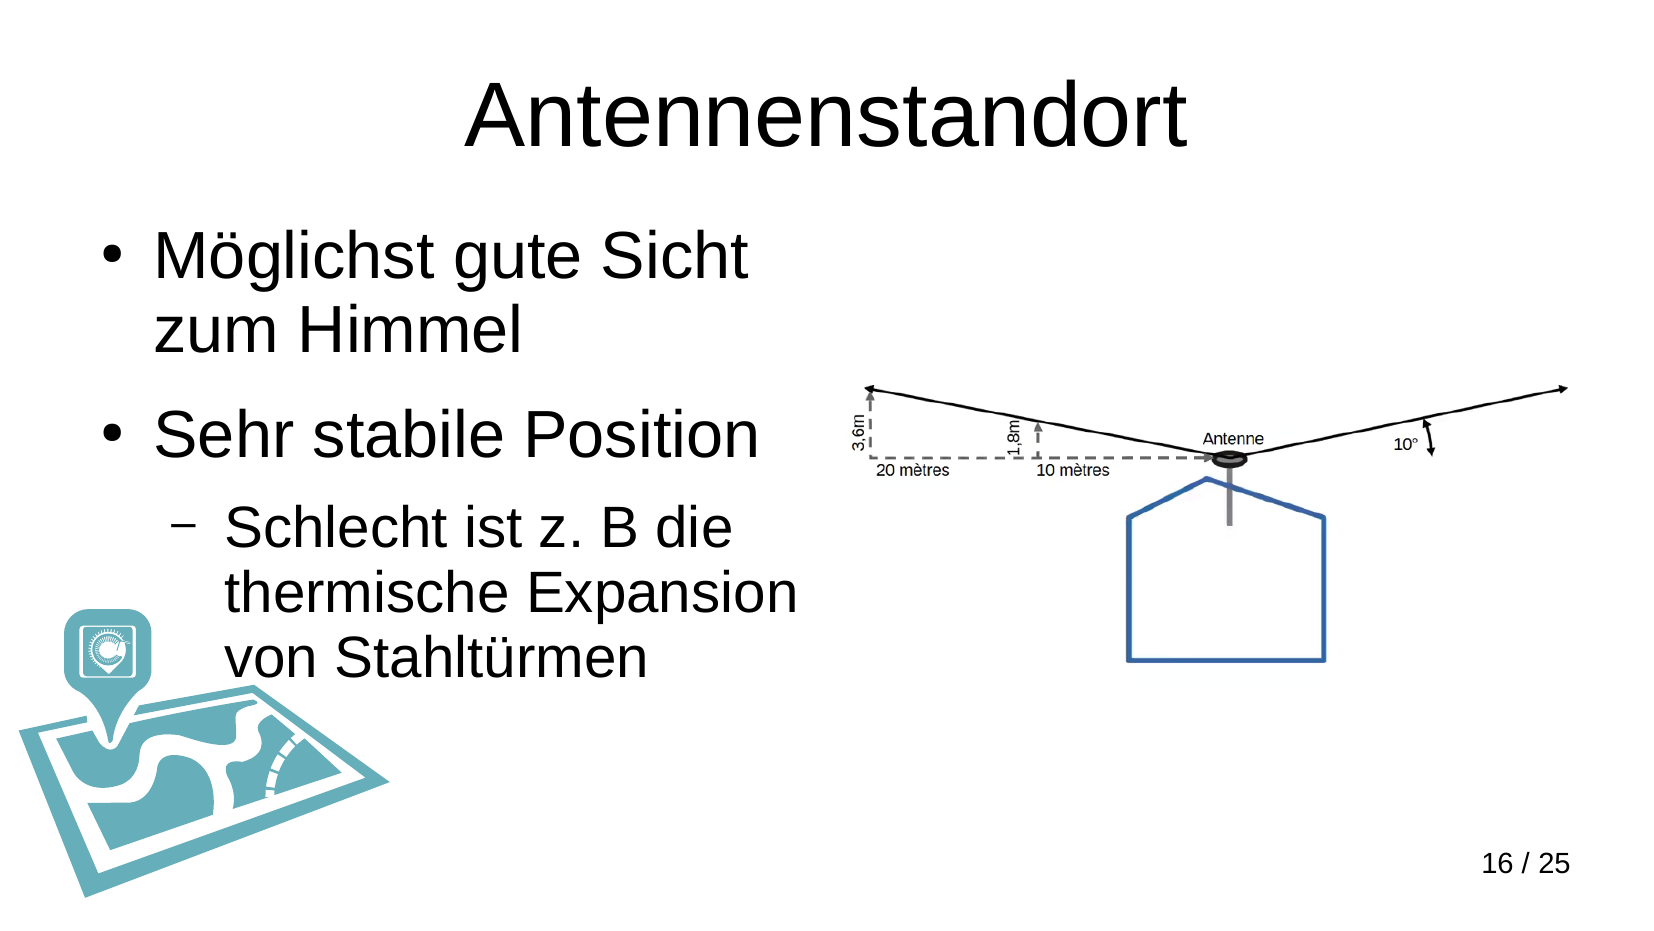

# Antennenstandort
Möglichst gute Sicht zum Himmel
Sehr stabile Position
Schlecht ist z. B die thermische Expansion von Stahltürmen
16